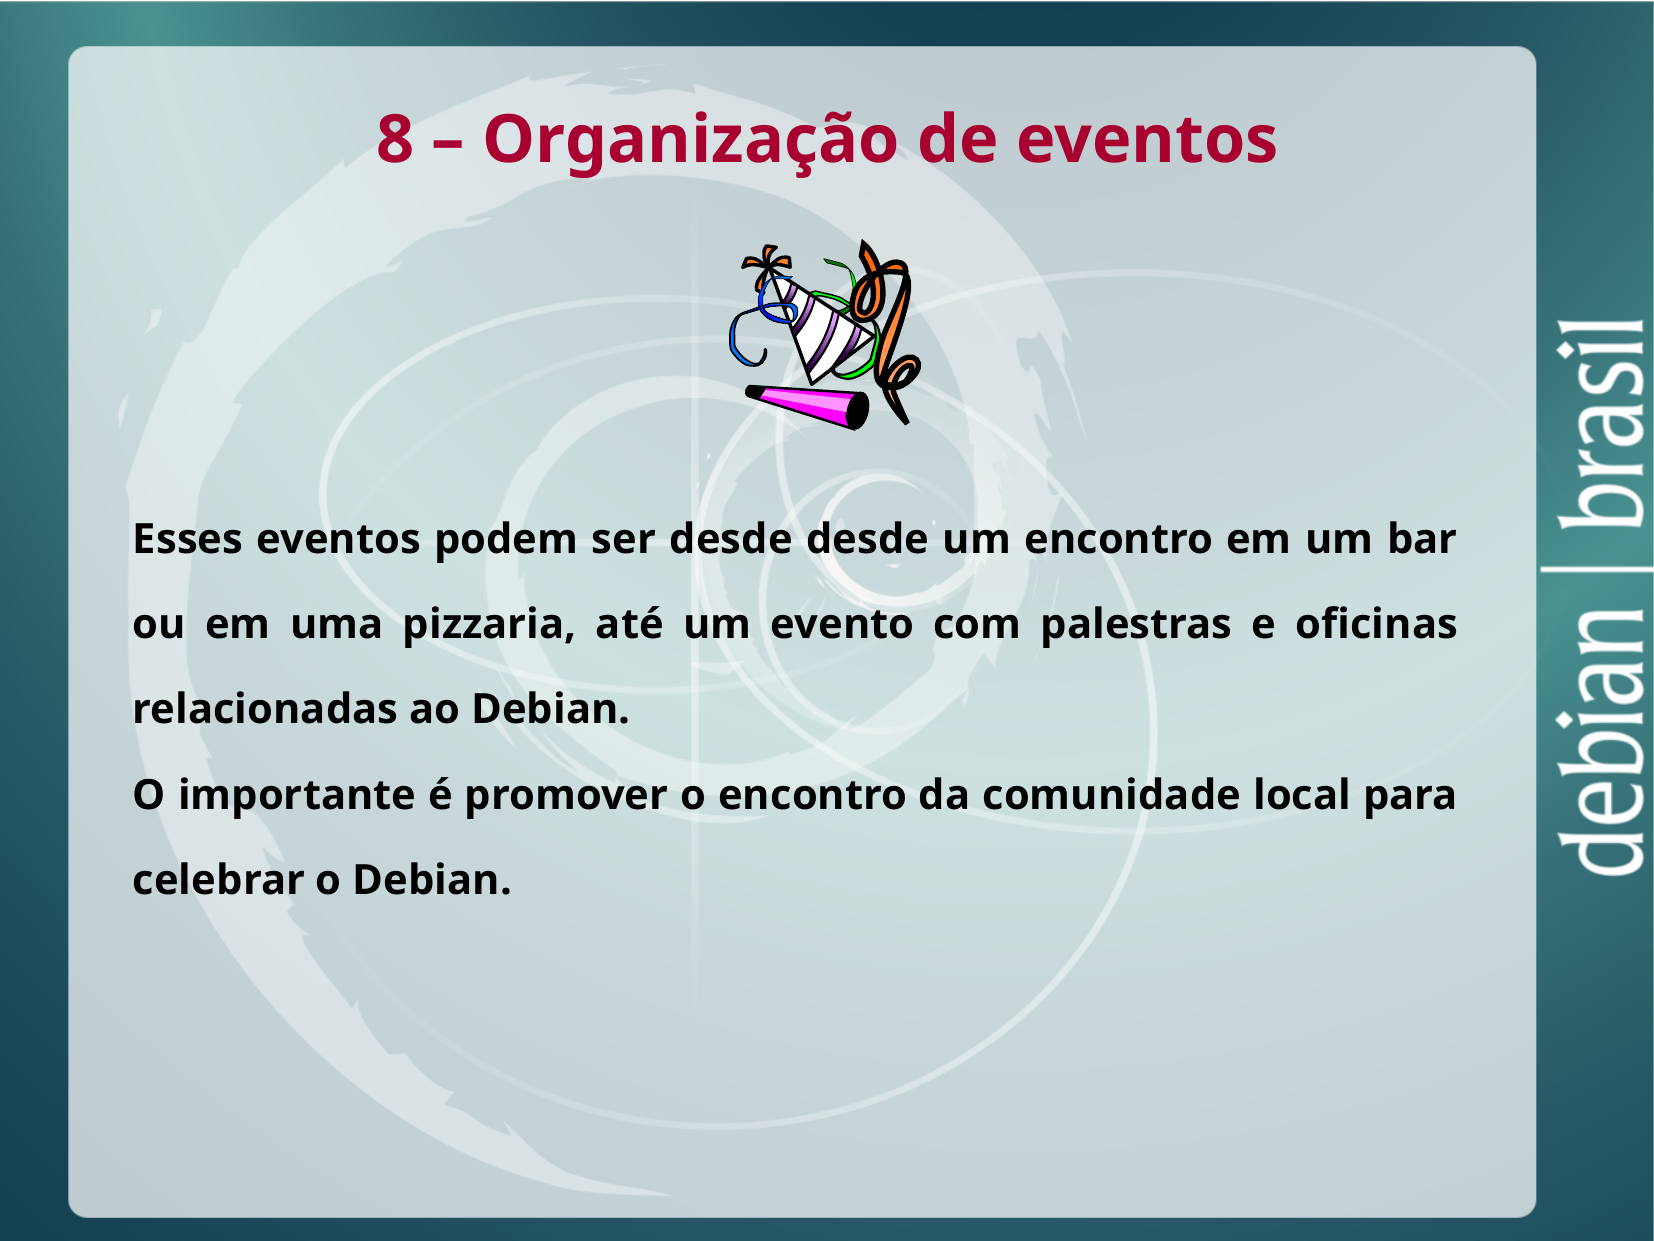

8 – Organização de eventos
Esses eventos podem ser desde desde um encontro em um bar ou em uma pizzaria, até um evento com palestras e oficinas relacionadas ao Debian.
O importante é promover o encontro da comunidade local para celebrar o Debian.